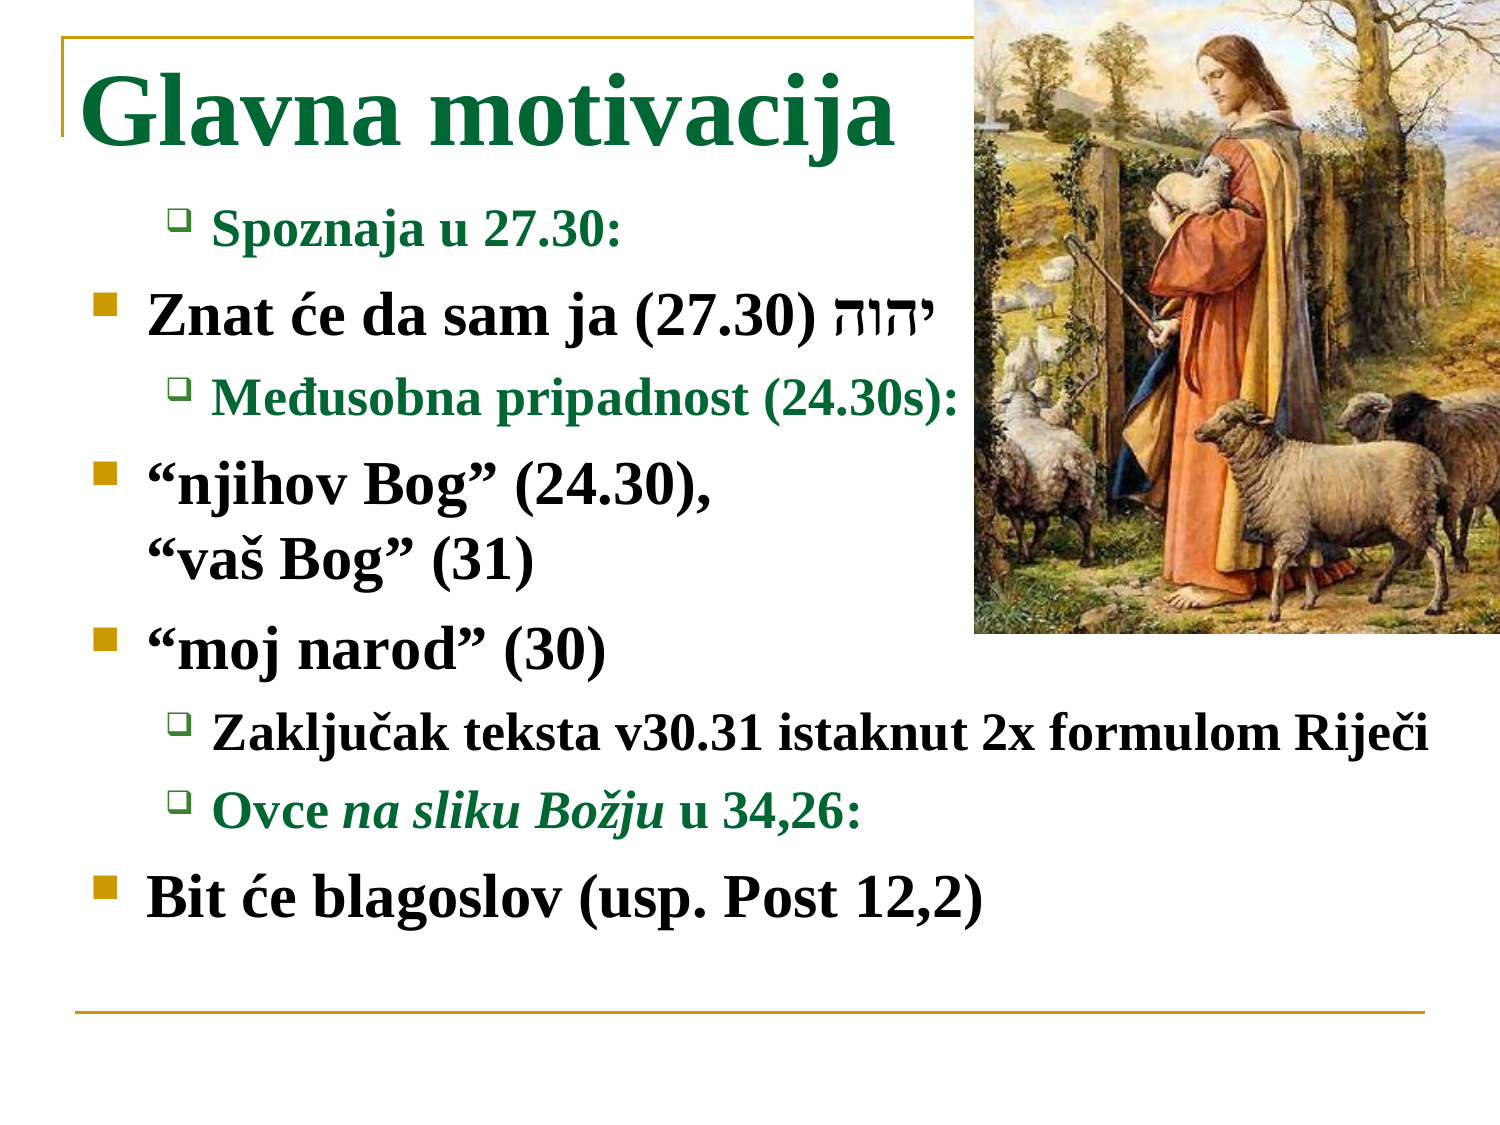

# Glavna motivacija
Spoznaja u 27.30:
Znat će da sam ja יהוה (27.30)
Međusobna pripadnost (24.30s):
“njihov Bog” (24.30),
“vaš Bog” (31)
“moj narod” (30)
Zaključak teksta v30.31 istaknut 2x formulom Riječi
Ovce na sliku Božju u 34,26:
Bit će blagoslov (usp. Post 12,2)